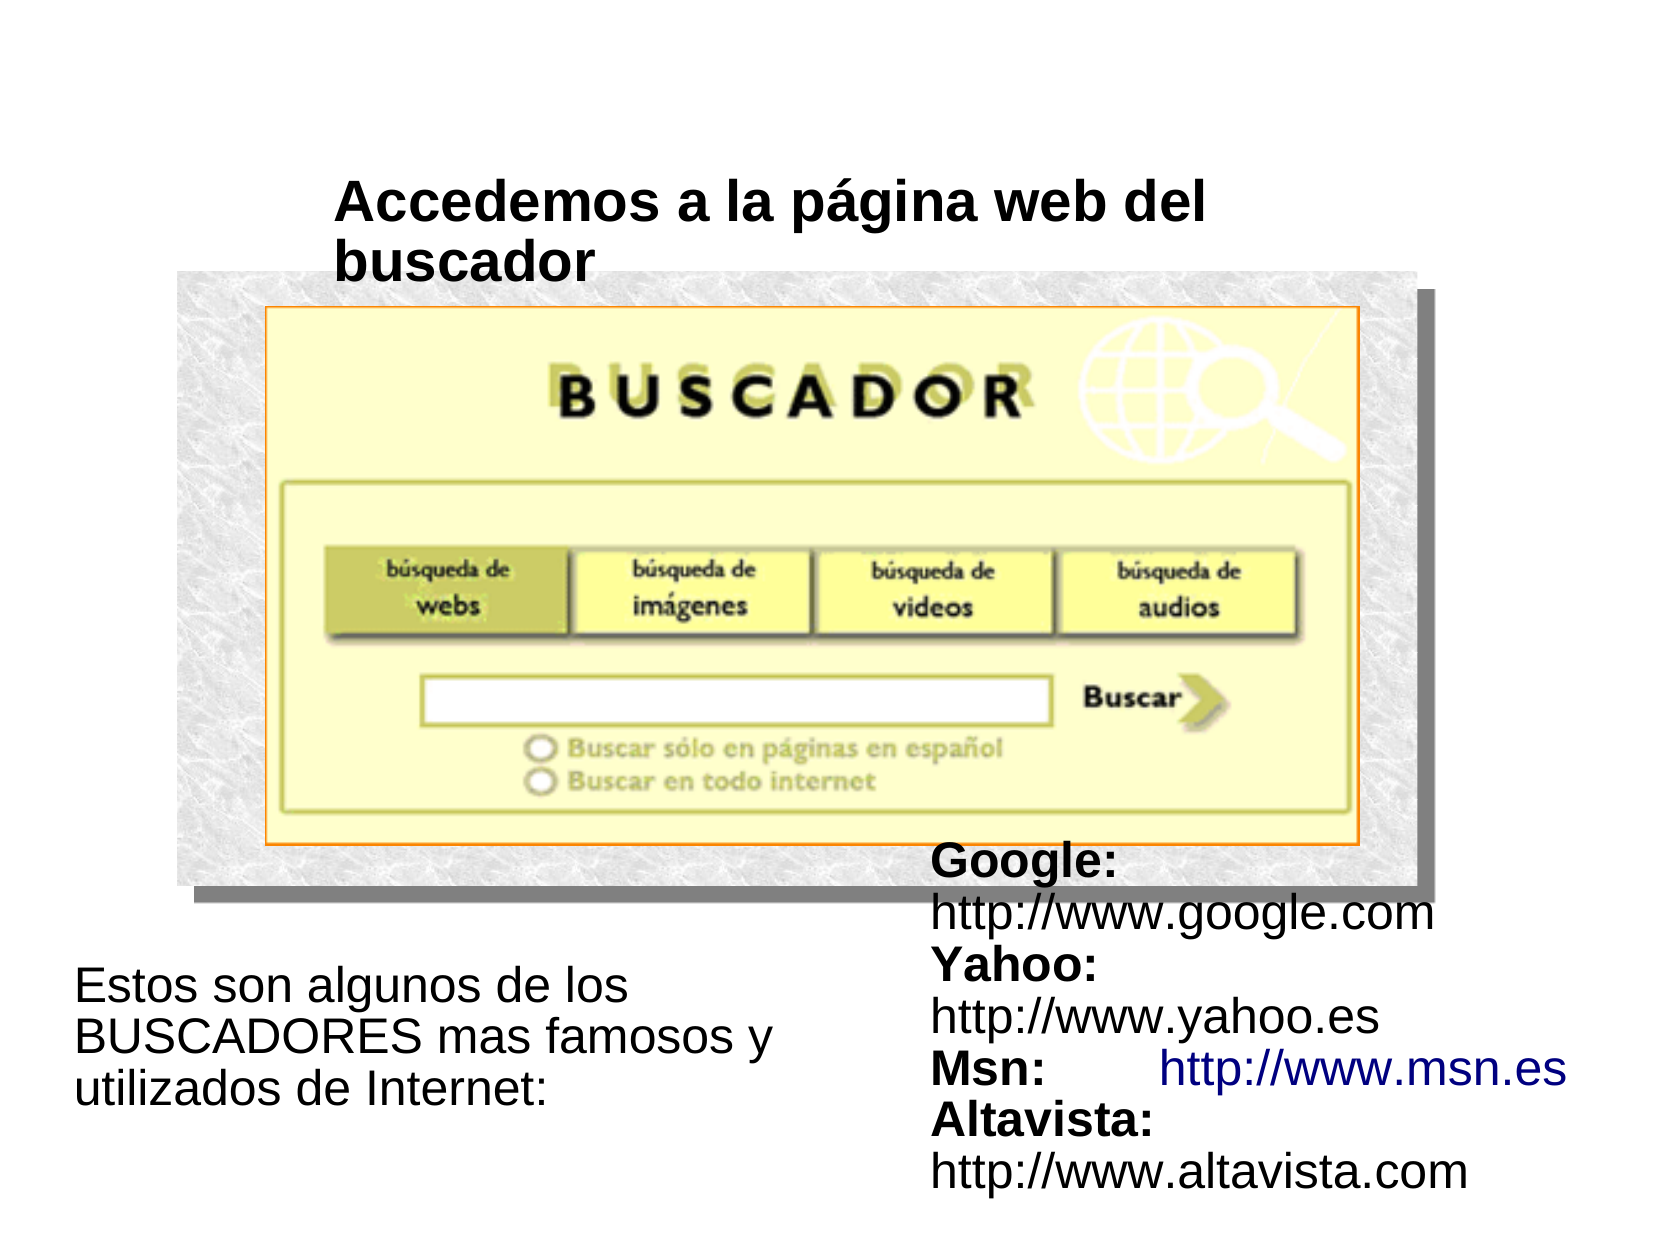

Accedemos a la página web del buscador
Google: http://www.google.com
Yahoo: http://www.yahoo.es
Msn: http://www.msn.es
Altavista: http://www.altavista.com
Estos son algunos de los BUSCADORES mas famosos y utilizados de Internet: